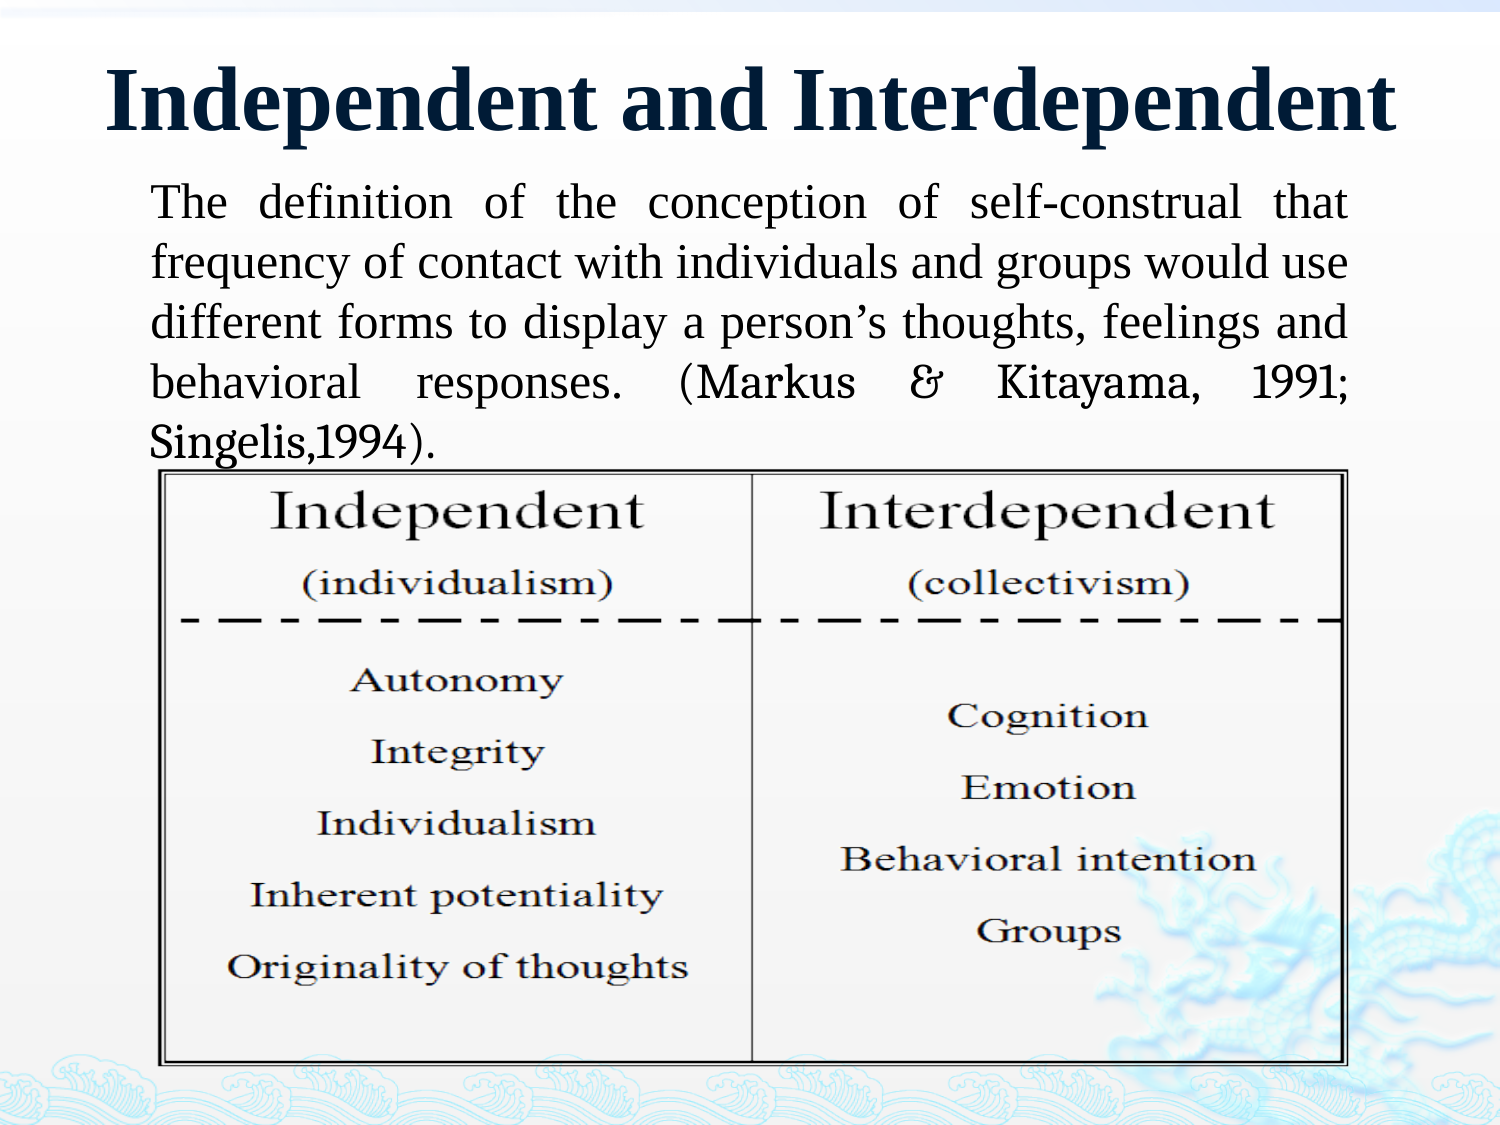

# Independent and Interdependent
The definition of the conception of self-construal that frequency of contact with individuals and groups would use different forms to display a person’s thoughts, feelings and behavioral responses. (Markus & Kitayama, 1991; Singelis,1994).